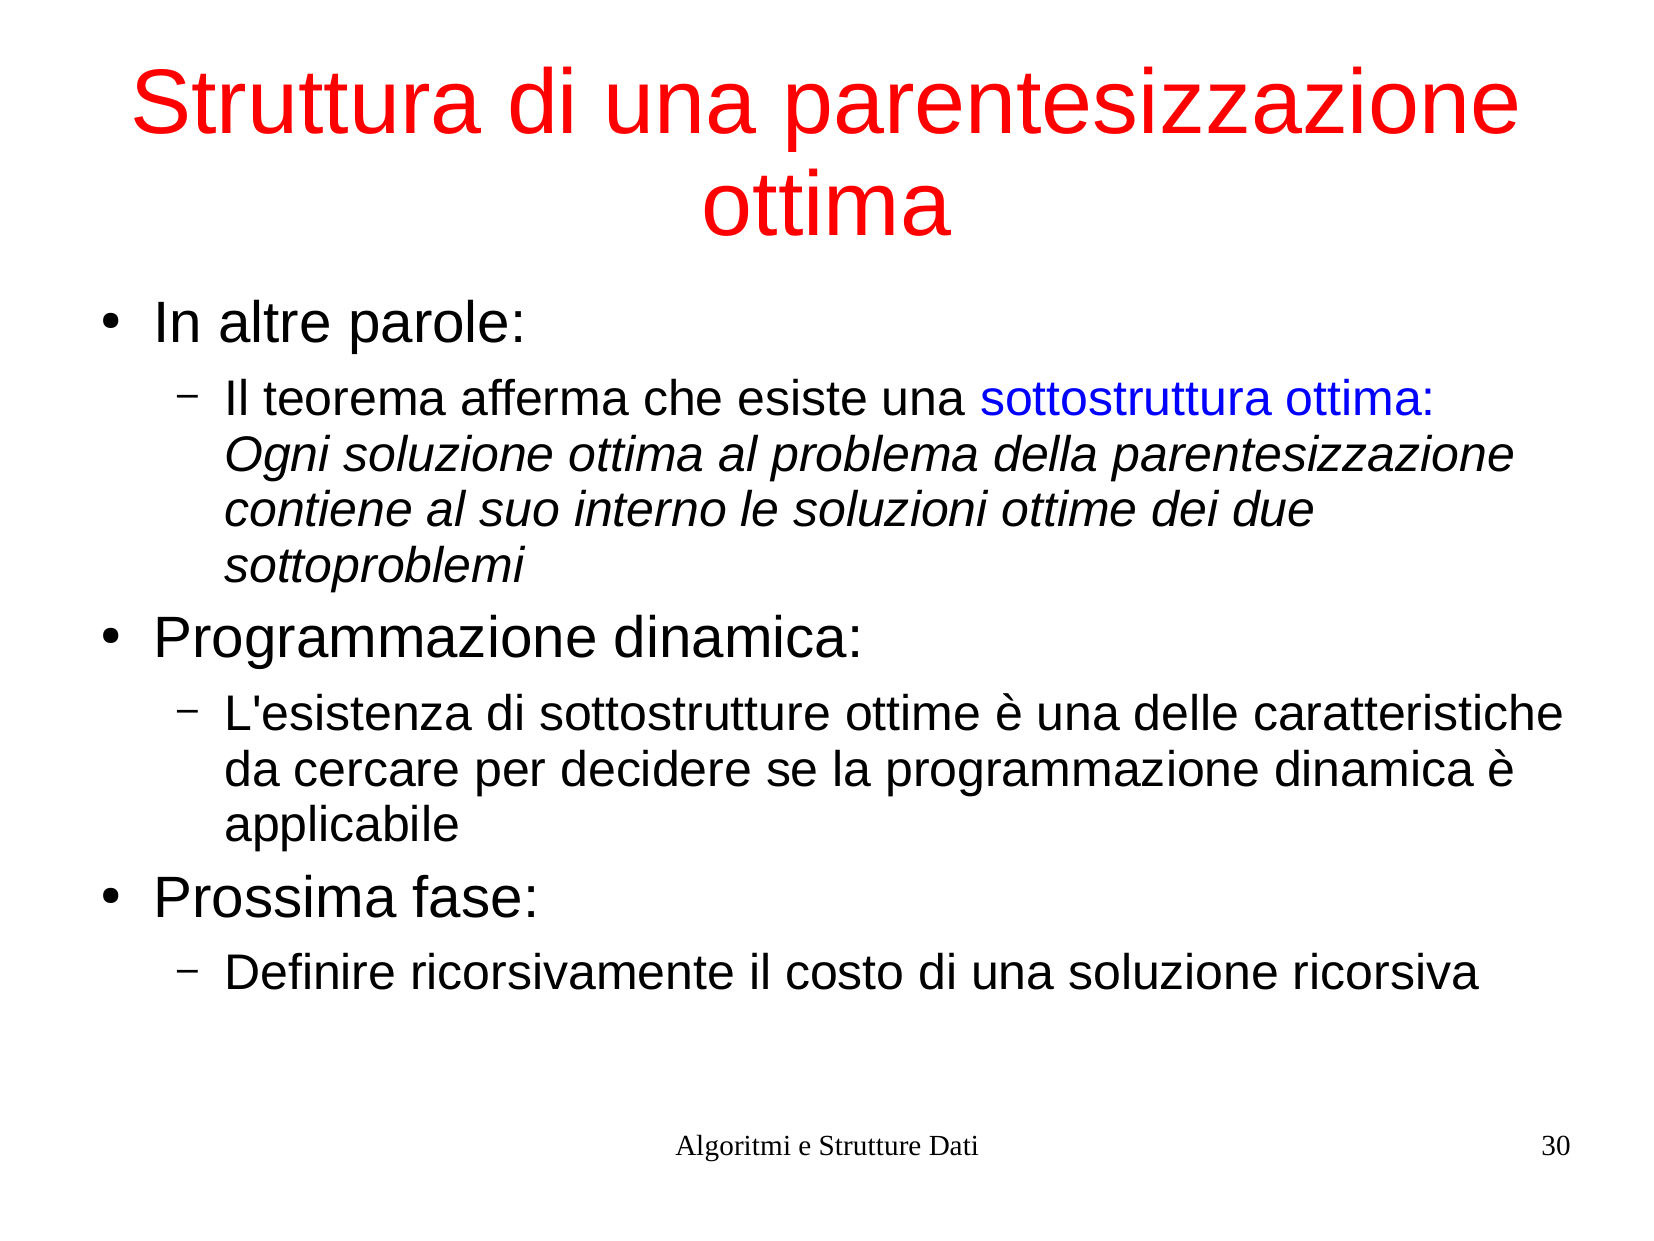

# Struttura di una parentesizzazione ottima
In altre parole:
Il teorema afferma che esiste una sottostruttura ottima:
Ogni soluzione ottima al problema della parentesizzazione contiene al suo interno le soluzioni ottime dei due sottoproblemi
Programmazione dinamica:
L'esistenza di sottostrutture ottime è una delle caratteristiche da cercare per decidere se la programmazione dinamica è applicabile
Prossima fase:
Definire ricorsivamente il costo di una soluzione ricorsiva
Algoritmi e Strutture Dati
30